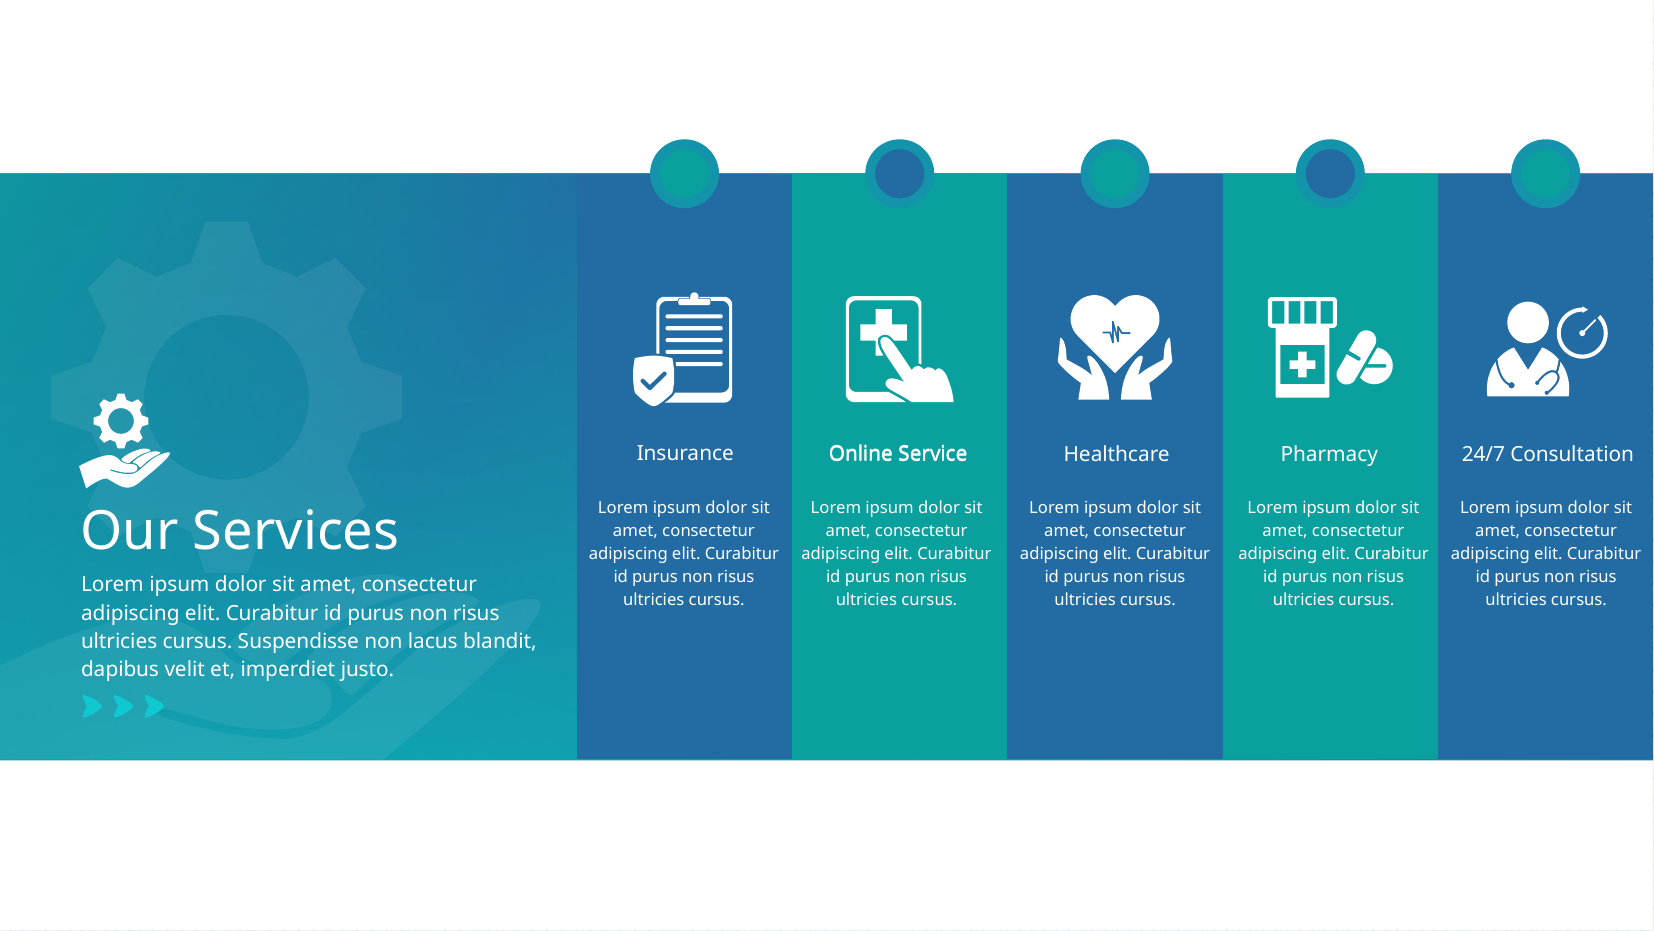

Insurance
Online Service
Online Service
Healthcare
Pharmacy
24/7 Consultation
Our Services
Lorem ipsum dolor sit amet, consectetur adipiscing elit. Curabitur id purus non risus ultricies cursus.
Lorem ipsum dolor sit amet, consectetur adipiscing elit. Curabitur id purus non risus ultricies cursus.
Lorem ipsum dolor sit amet, consectetur adipiscing elit. Curabitur id purus non risus ultricies cursus.
Lorem ipsum dolor sit amet, consectetur adipiscing elit. Curabitur id purus non risus ultricies cursus.
Lorem ipsum dolor sit amet, consectetur adipiscing elit. Curabitur id purus non risus ultricies cursus.
# Lorem ipsum dolor sit amet, consectetur adipiscing elit. Curabitur id purus non risus ultricies cursus. Suspendisse non lacus blandit, dapibus velit et, imperdiet justo.